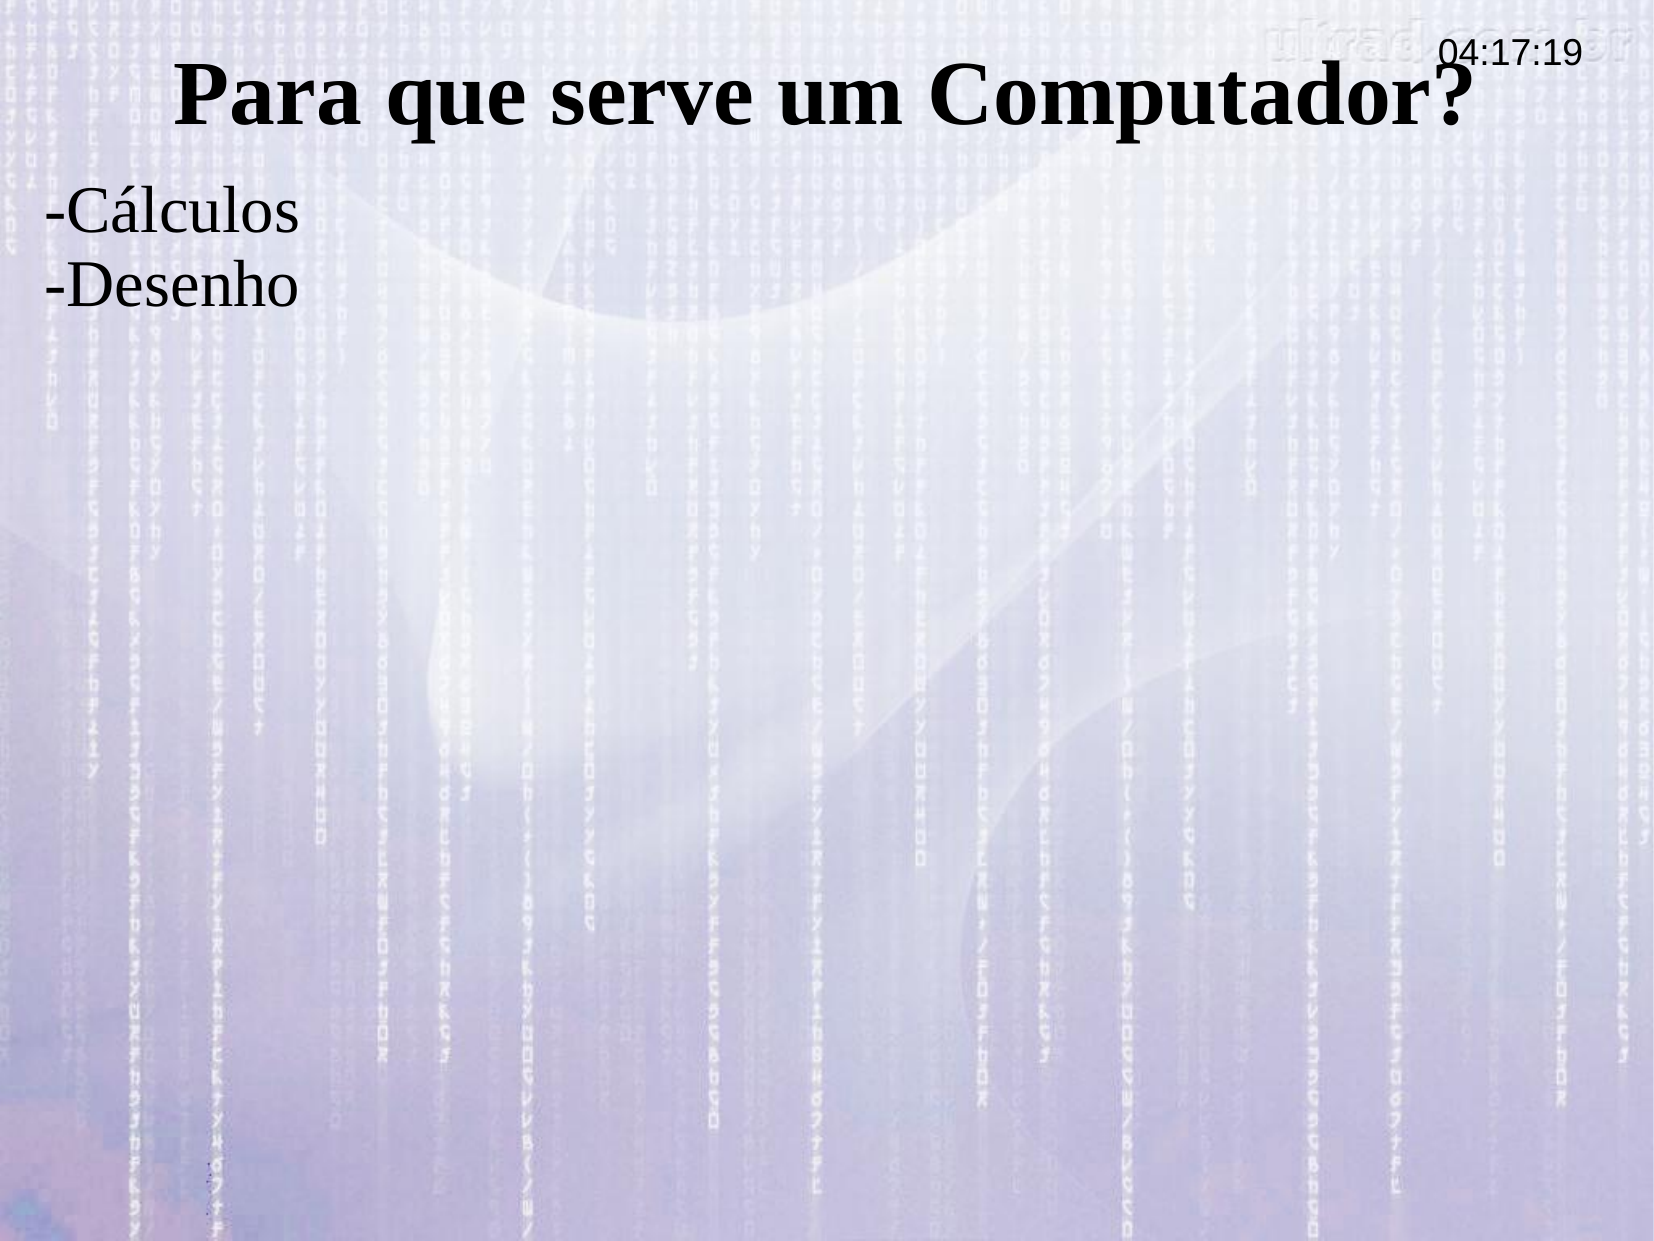

03:10:27
Para que serve um Computador?
-Cálculos
-Desenho